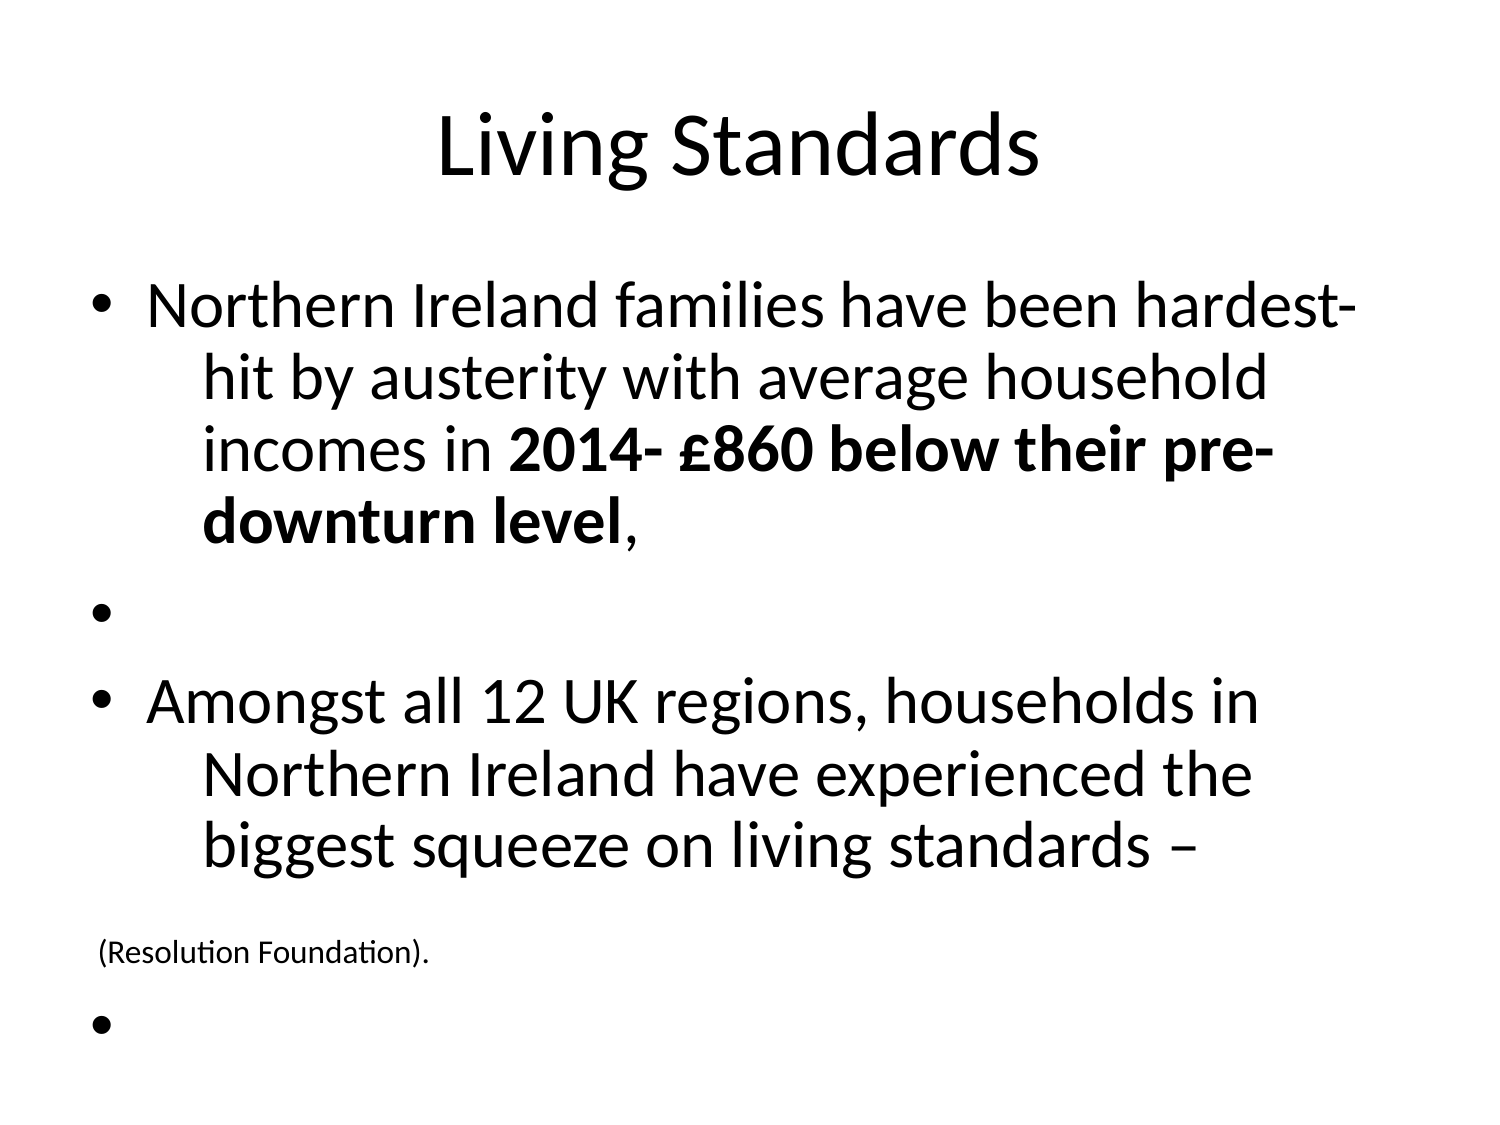

# Living Standards
Northern Ireland families have been hardest-hit by austerity with average household incomes in 2014- £860 below their pre-downturn level,
Amongst all 12 UK regions, households in Northern Ireland have experienced the biggest squeeze on living standards –
 (Resolution Foundation).